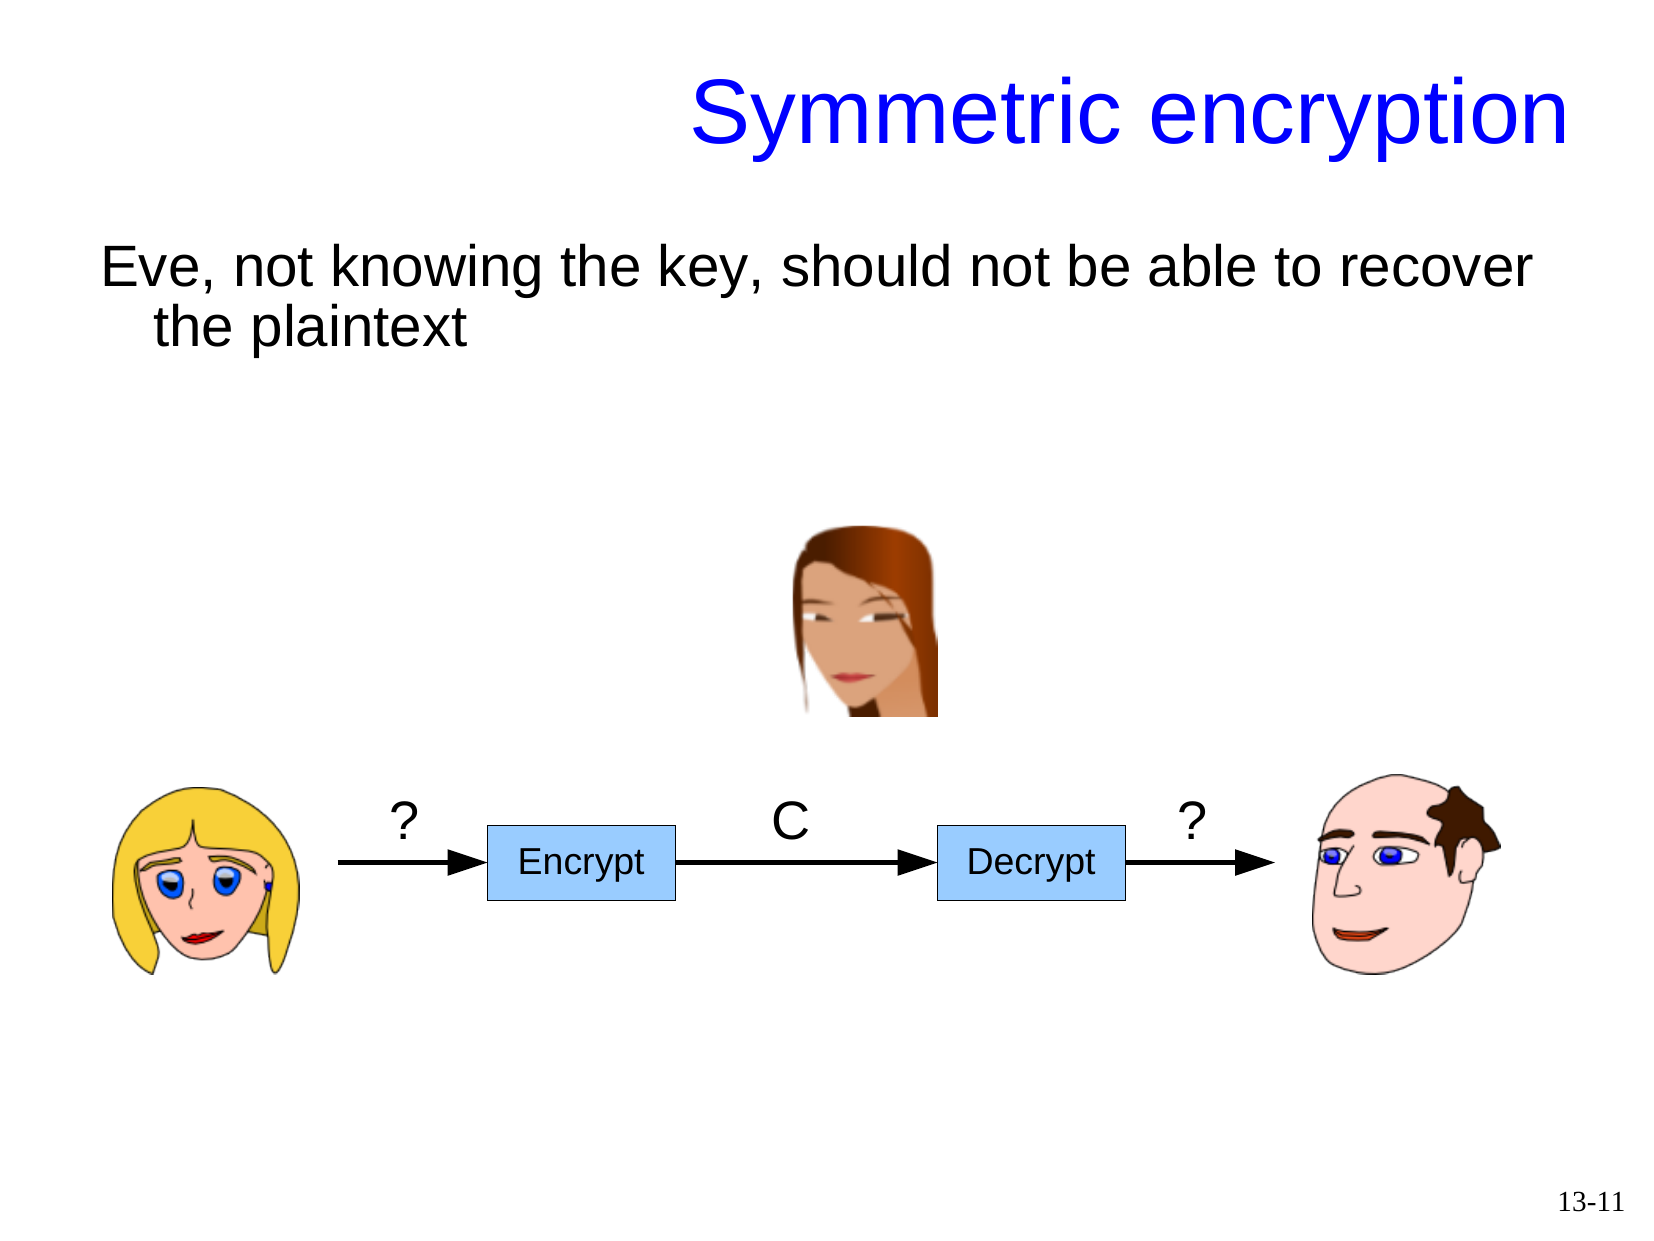

# Symmetric encryption
Eve, not knowing the key, should not be able to recover the plaintext
?
C
?
Encrypt
Decrypt